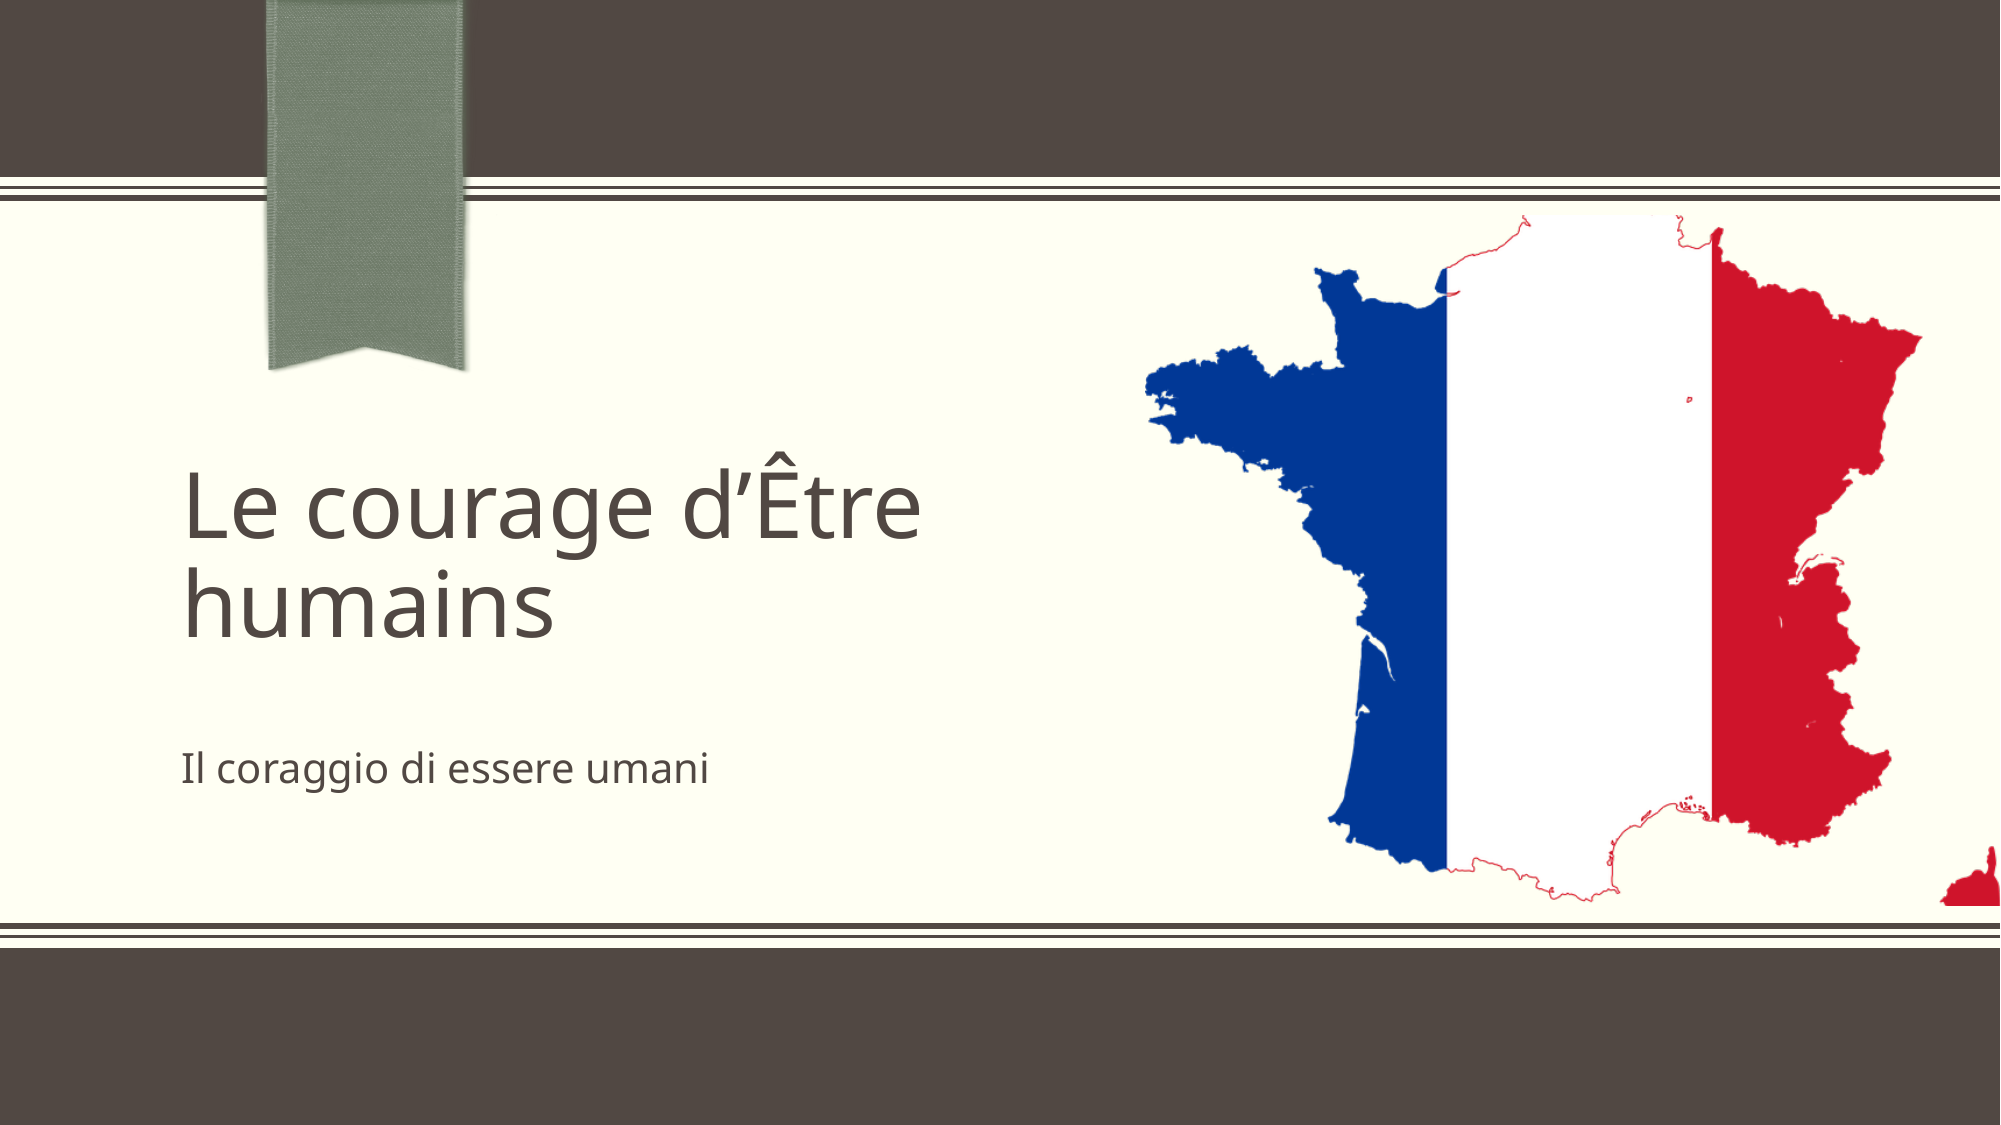

# Le courage d’Être humains
Il coraggio di essere umani